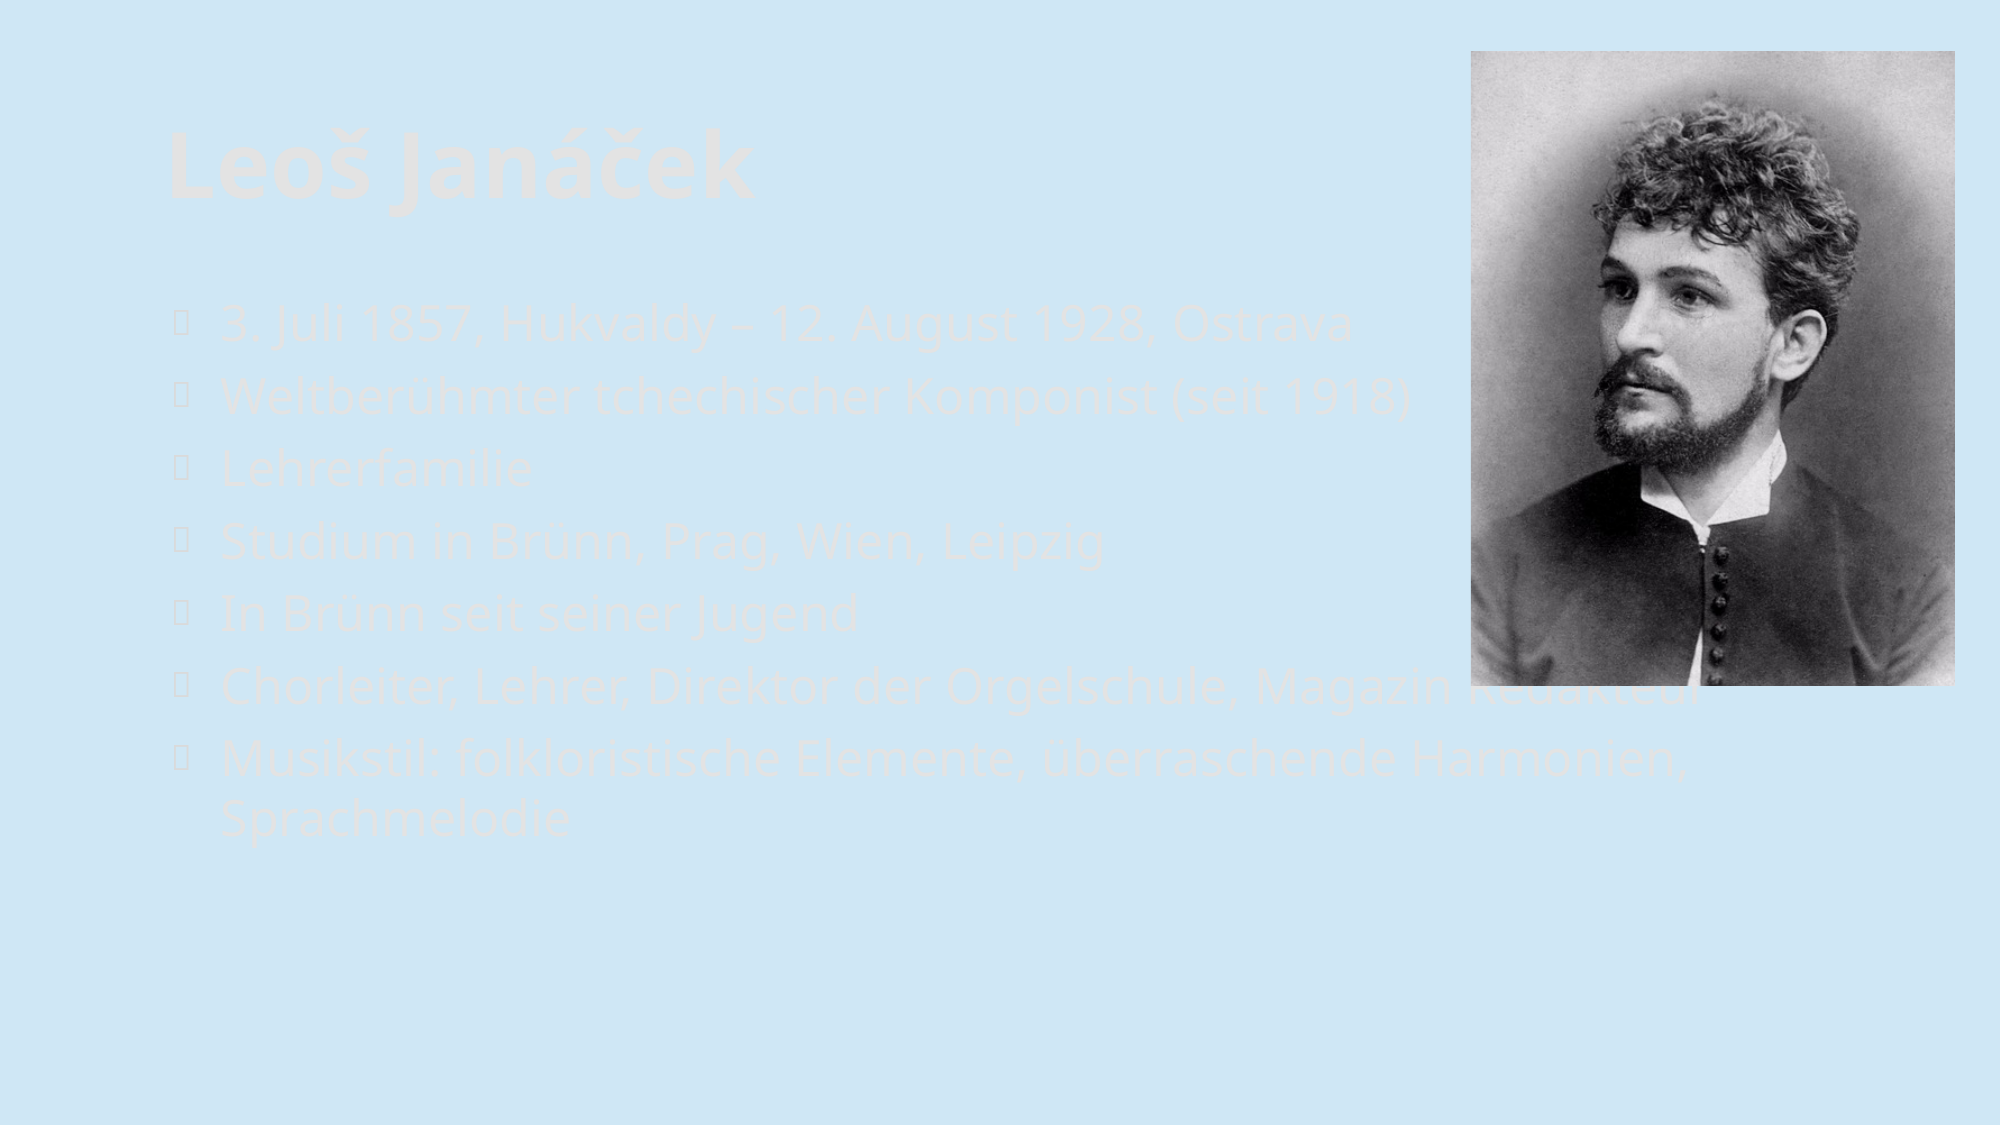

# Leoš Janáček
3. Juli 1857, Hukvaldy – 12. August 1928, Ostrava
Weltberühmter tchechischer Komponist (seit 1918)
Lehrerfamilie
Studium in Brünn, Prag, Wien, Leipzig
In Brünn seit seiner Jugend
Chorleiter, Lehrer, Direktor der Orgelschule, Magazin Redakteur
Musikstil: folkloristische Elemente, überraschende Harmonien, Sprachmelodie